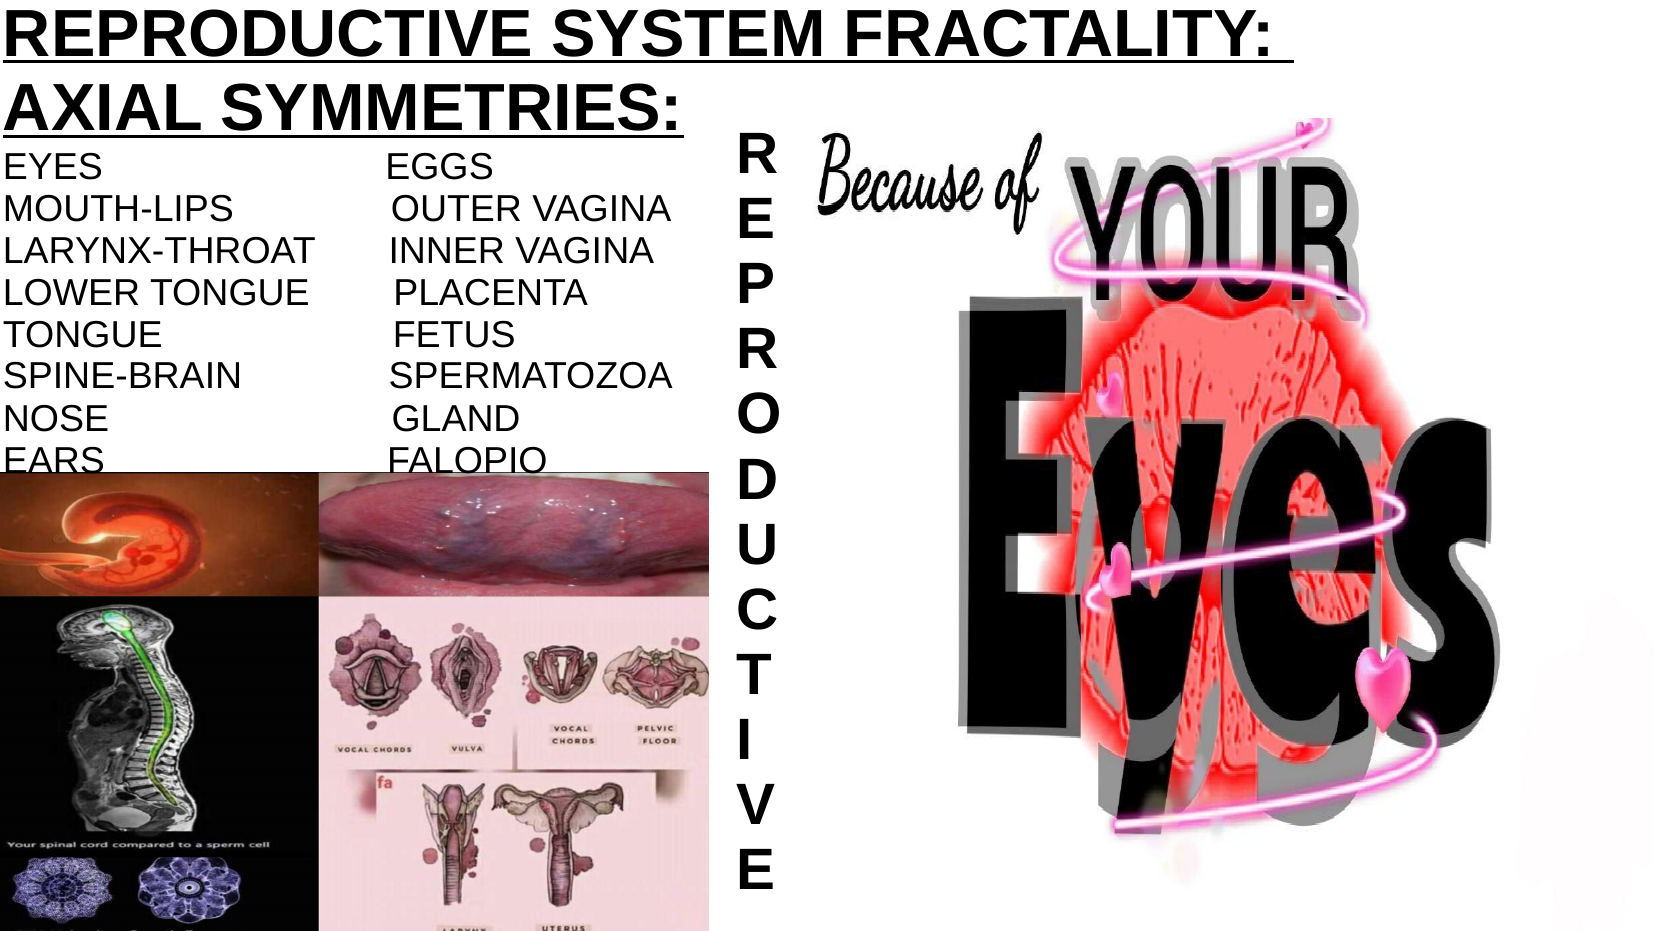

REPRODUCTIVE SYSTEM FRACTALITY:
AXIAL SYMMETRIES:
EYES EGGS
MOUTH-LIPS OUTER VAGINA
LARYNX-THROAT INNER VAGINA
LOWER TONGUE PLACENTA
TONGUE FETUS
SPINE-BRAIN SPERMATOZOA
NOSE GLAND
EARS FALOPIO
REPRODUCTIVE